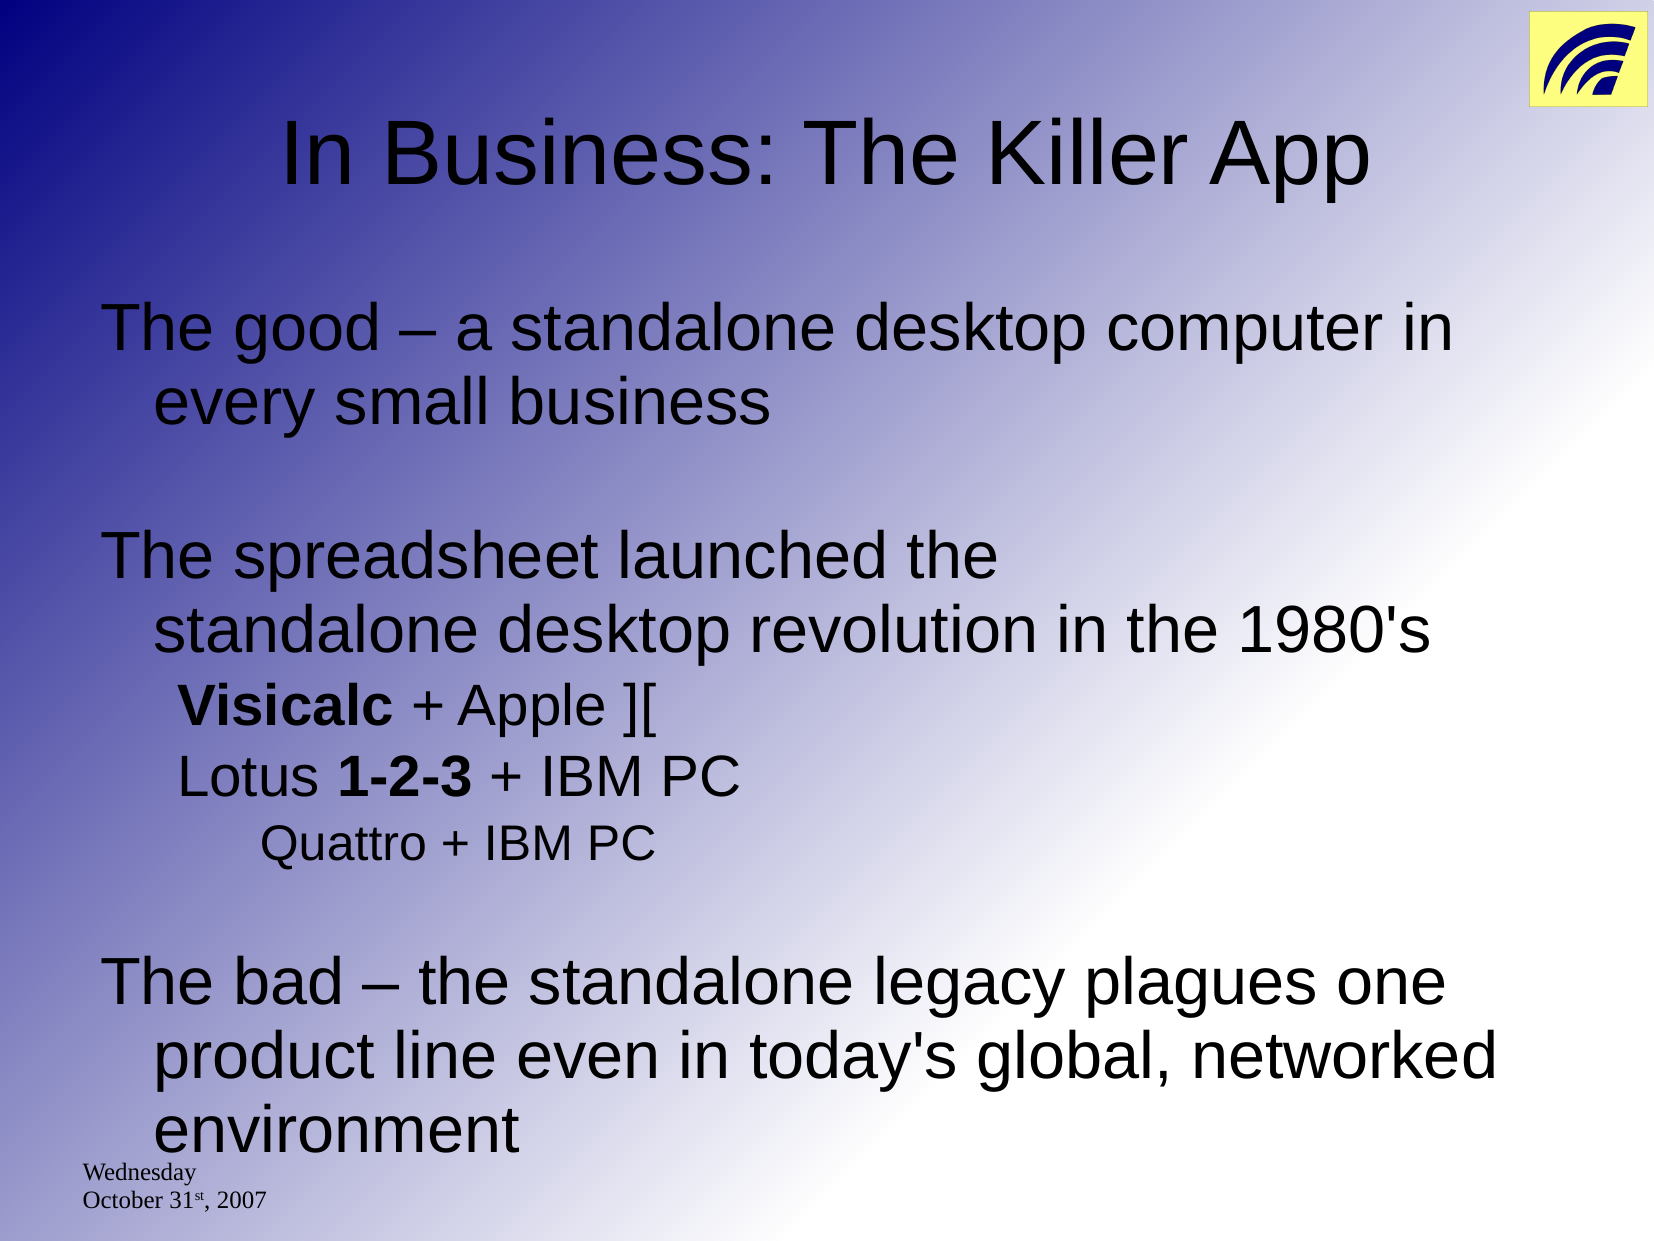

# In Business: The Killer App
The good – a standalone desktop computer in every small business
The spreadsheet launched the
standalone desktop revolution in the 1980's
Visicalc + Apple ][
Lotus 1-2-3 + IBM PC
Quattro + IBM PC
The bad – the standalone legacy plagues one product line even in today's global, networked environment